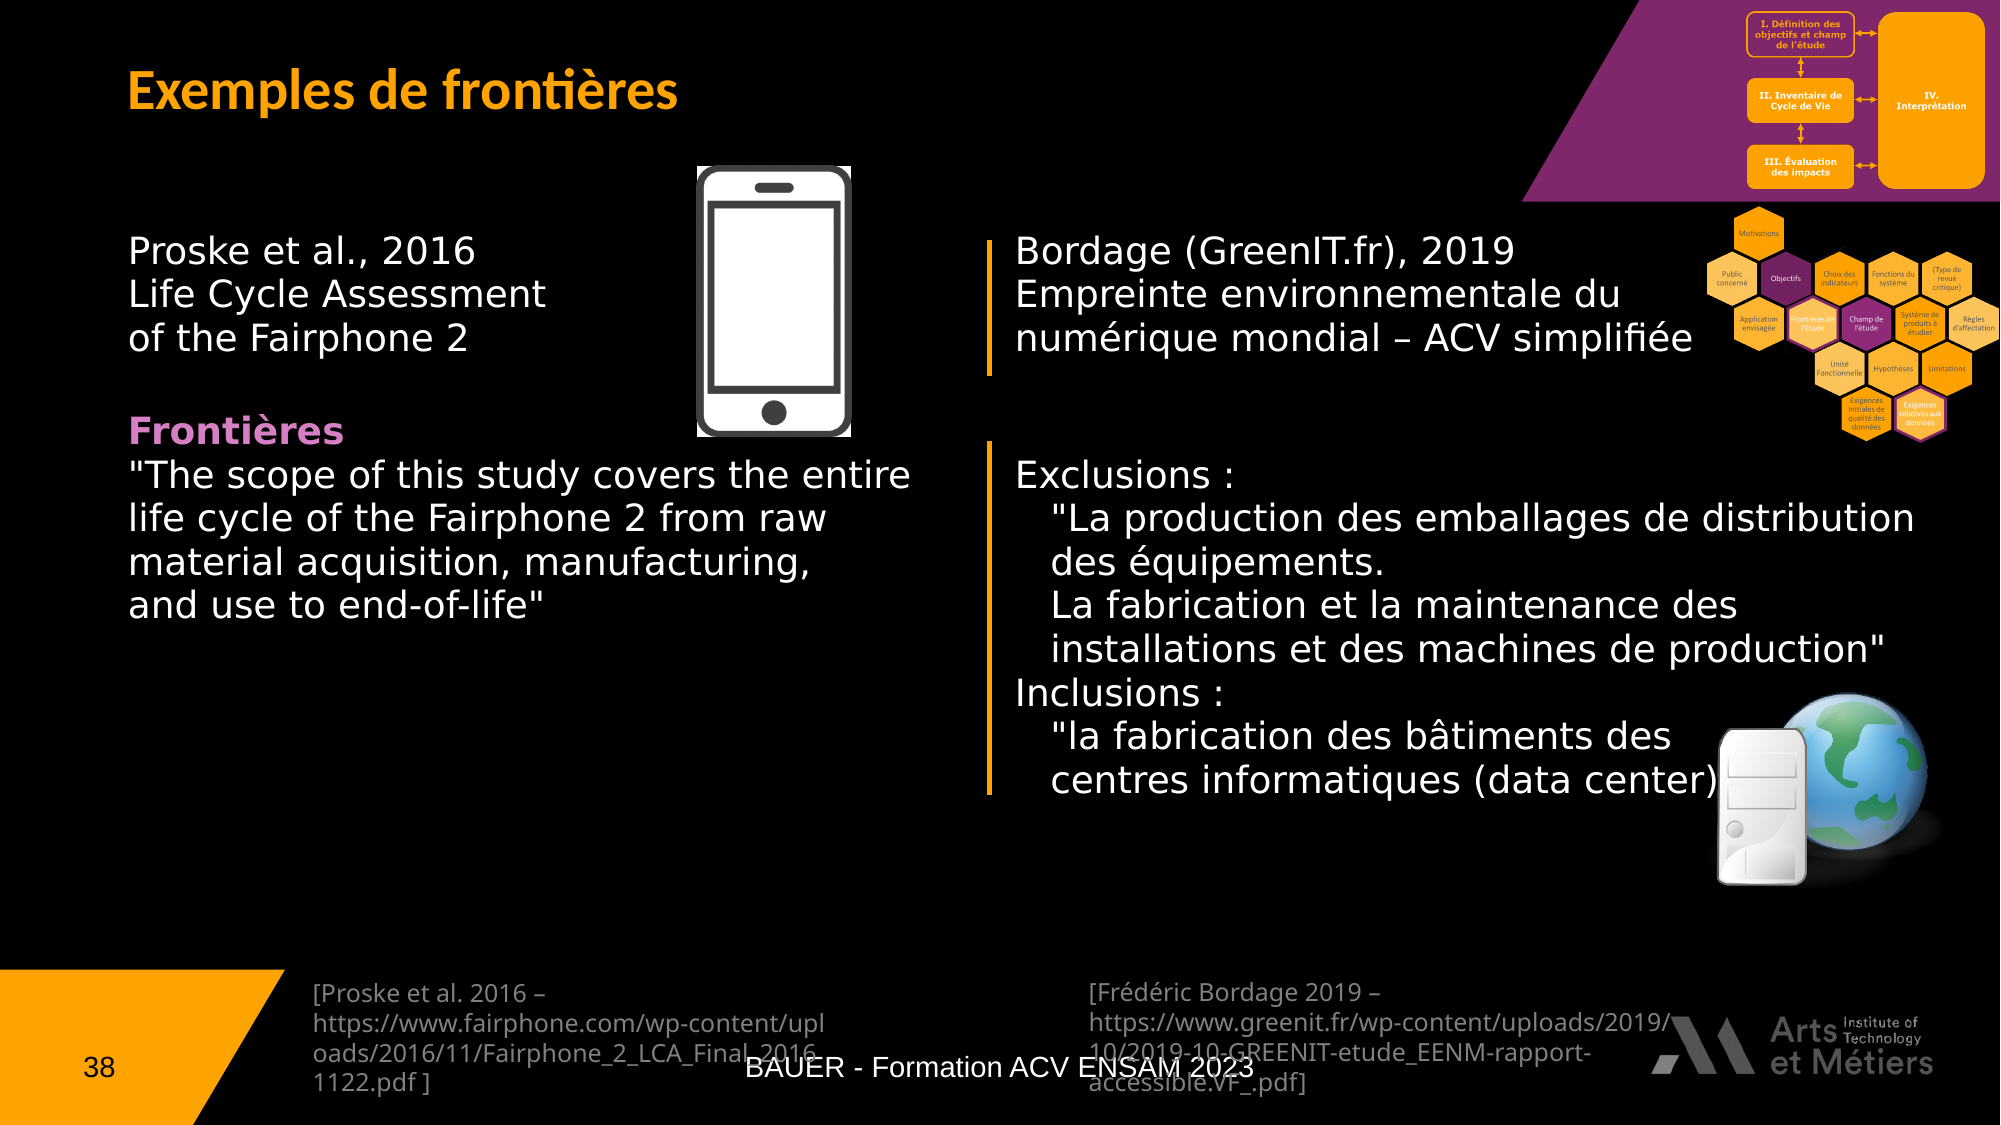

# Exemples de frontières
| Proske et al., 2016 Life Cycle Assessment of the Fairphone 2 Frontières "The scope of this study covers the entire life cycle of the Fairphone 2 from raw material acquisition, manufacturing, and use to end-of-life" | Bordage (GreenIT.fr), 2019 Empreinte environnementale du numérique mondial – ACV simplifiée Exclusions : "La production des emballages de distribution des équipements. La fabrication et la maintenance des installations et des machines de production" Inclusions : "la fabrication des bâtiments des centres informatiques (data center)" |
| --- | --- |
[Frédéric Bordage 2019 –
https://www.greenit.fr/wp-content/uploads/2019/10/2019-10-GREENIT-etude_EENM-rapport-accessible.VF_.pdf]
[Proske et al. 2016 –
https://www.fairphone.com/wp-content/uploads/2016/11/Fairphone_2_LCA_Final_20161122.pdf ]